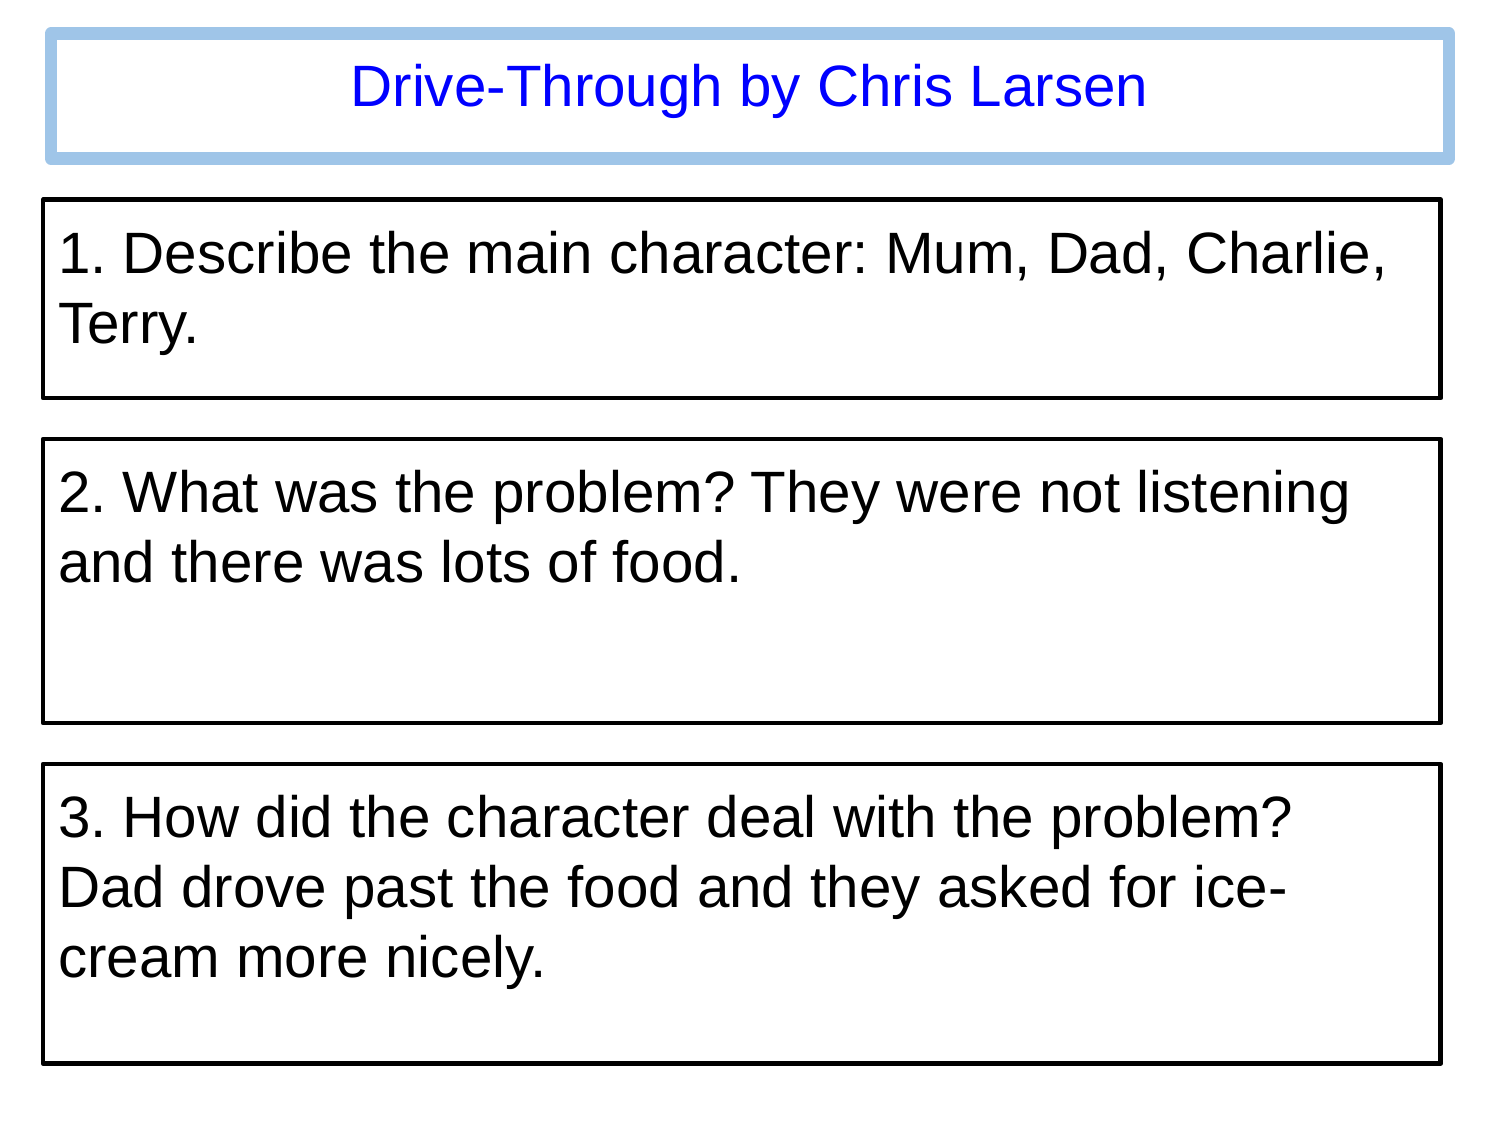

# Drive-Through by Chris Larsen
1. Describe the main character: Mum, Dad, Charlie, Terry.
2. What was the problem? They were not listening and there was lots of food.
3. How did the character deal with the problem?
Dad drove past the food and they asked for ice-cream more nicely.